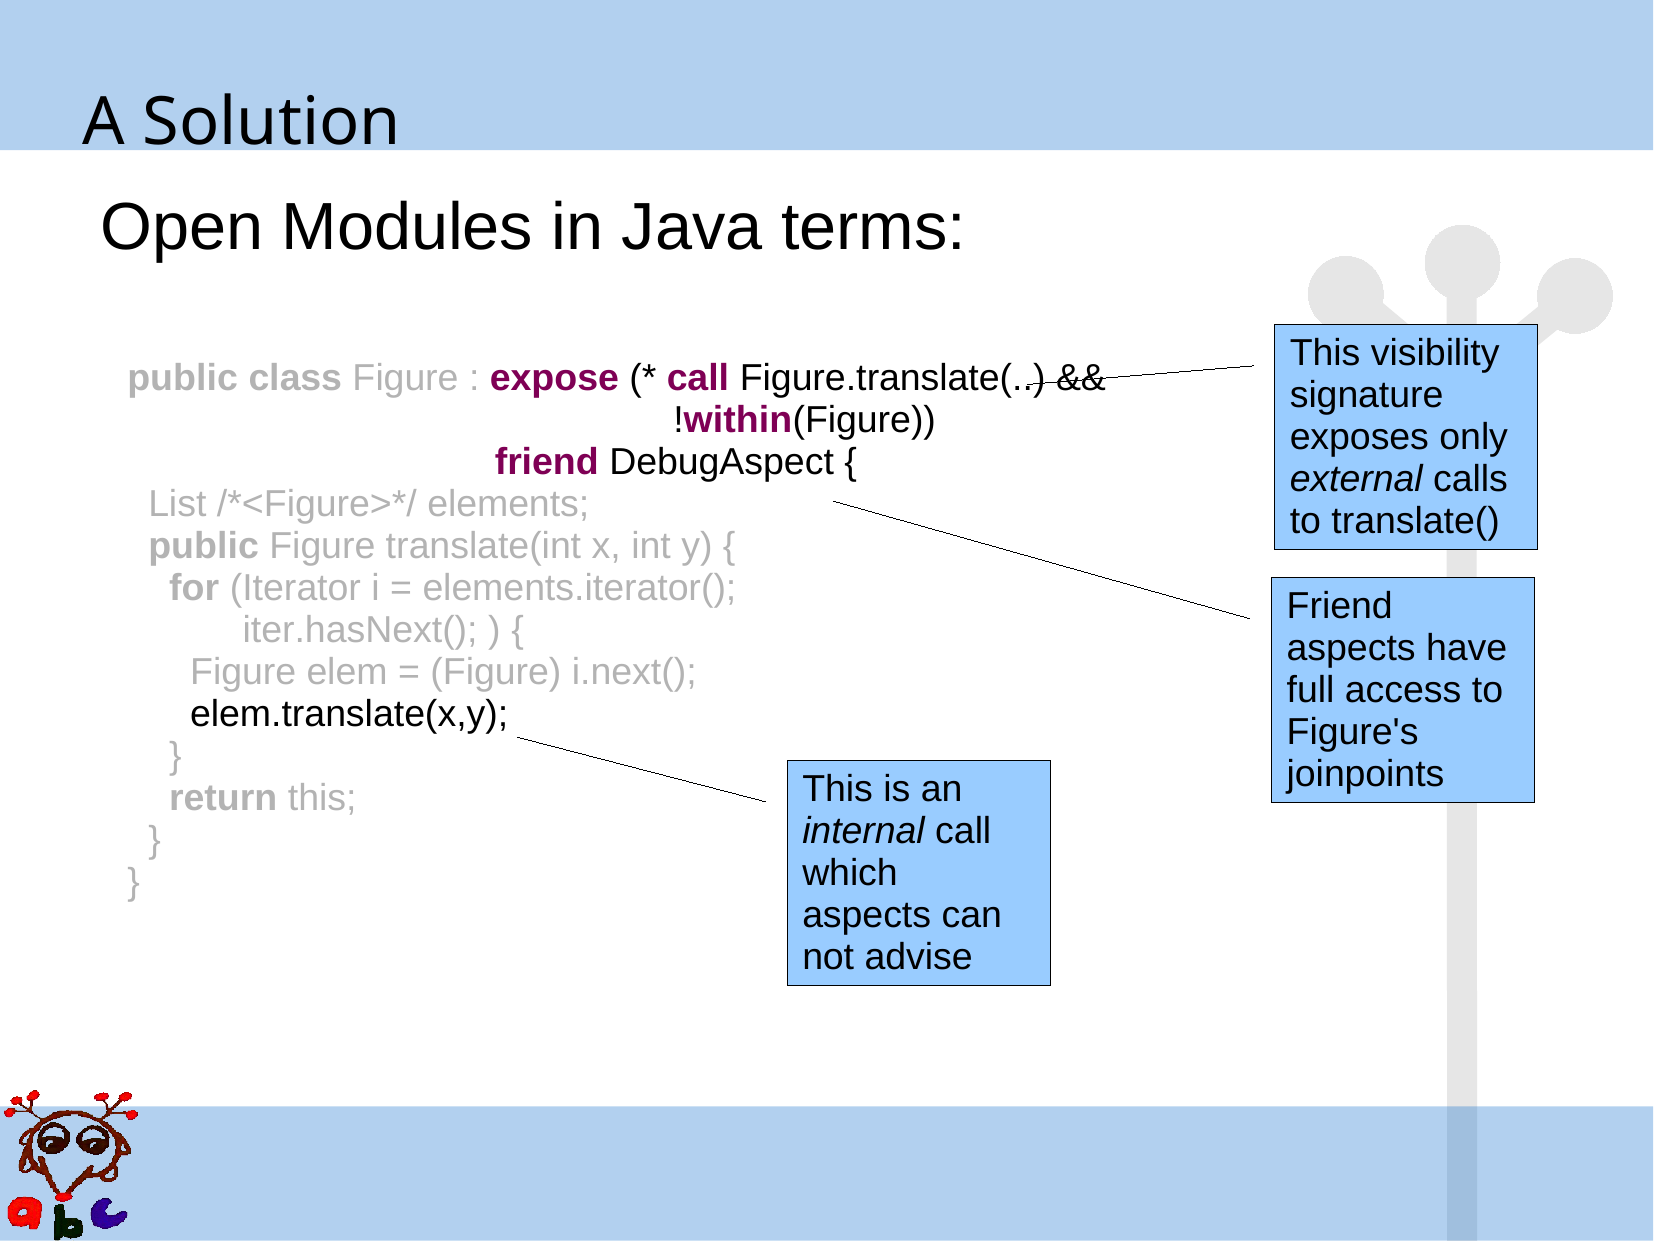

# A Solution
Open Modules in Java terms:
This visibility signature exposes only external calls to translate()
public class Figure : expose (* call Figure.translate(..) &&
 !within(Figure))
 friend DebugAspect {
 List /*<Figure>*/ elements;
 public Figure translate(int x, int y) {
 for (Iterator i = elements.iterator();
 iter.hasNext(); ) {
 Figure elem = (Figure) i.next();
 elem.translate(x,y);
 }
 return this;
 }
}
Friend aspects have full access to Figure's joinpoints
This is an internal call which aspects can not advise